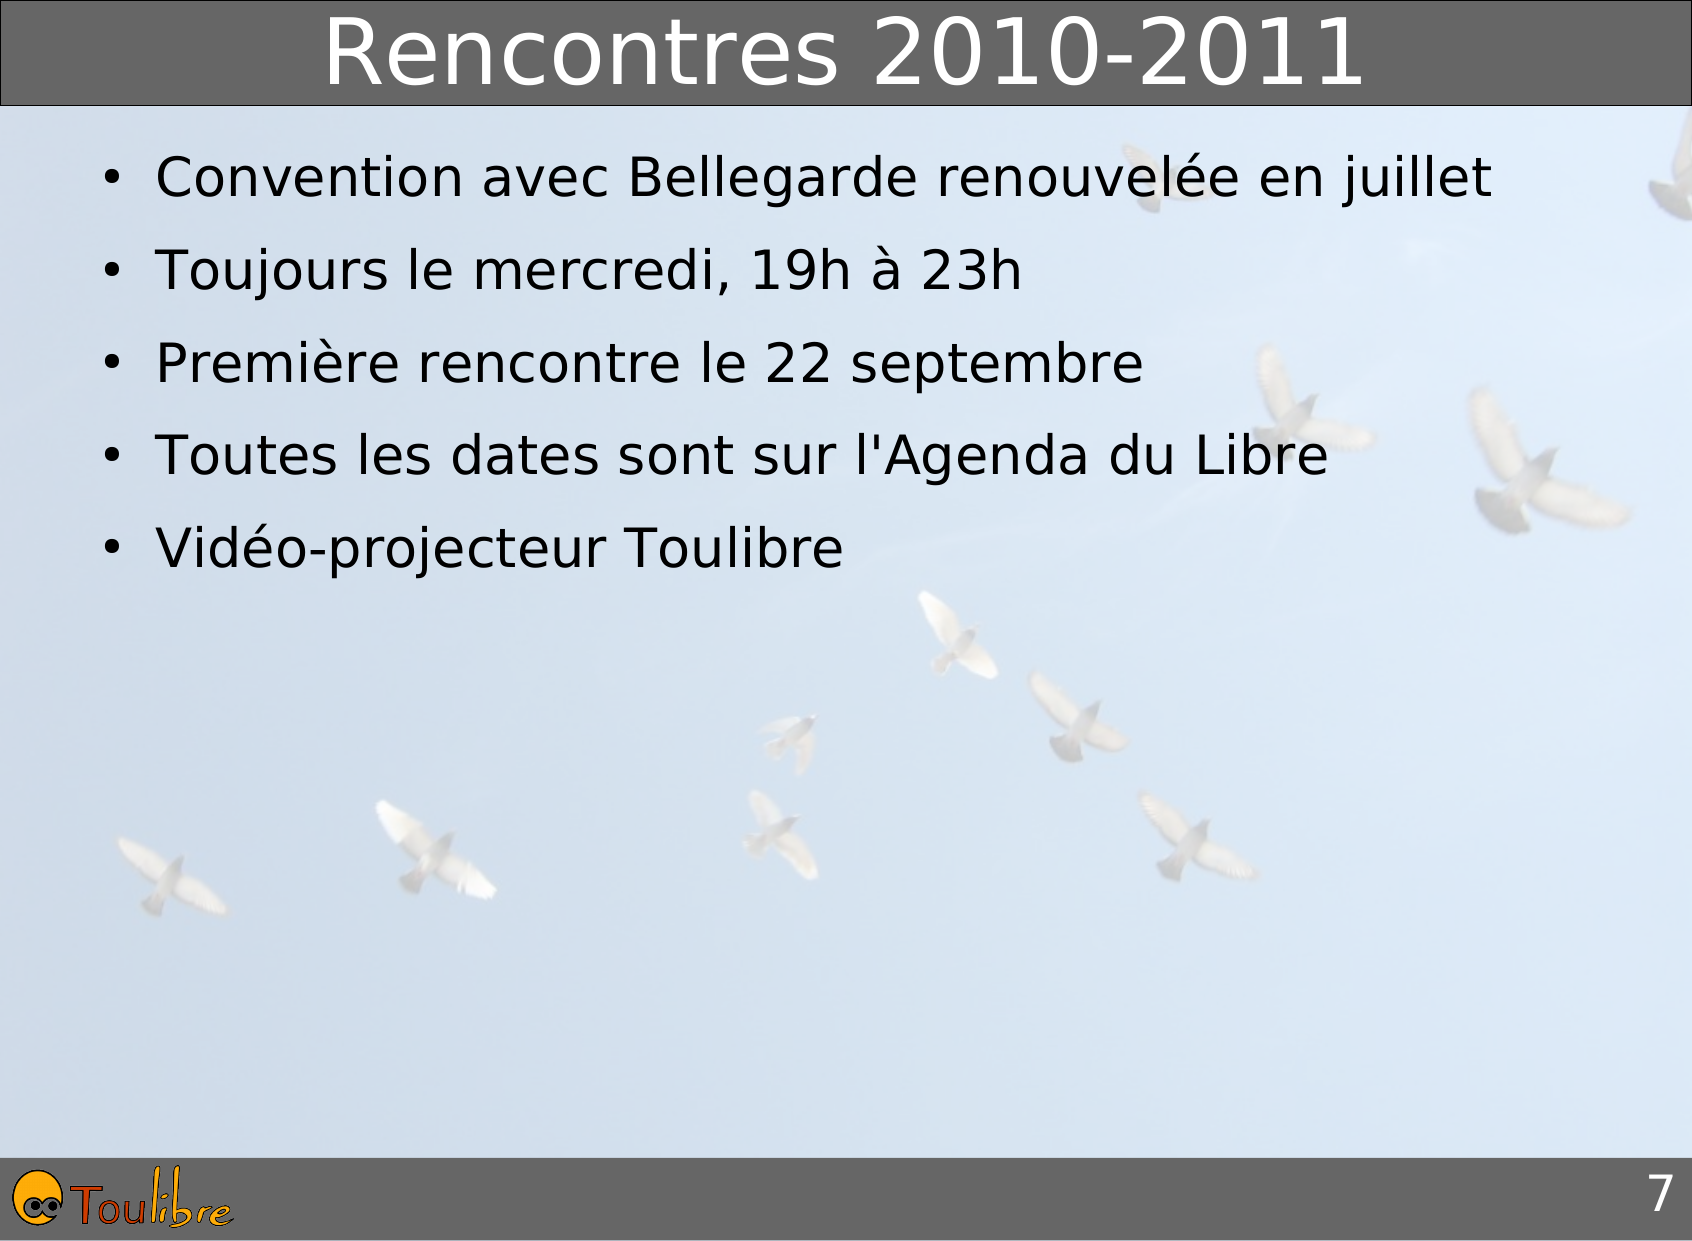

# Rencontres 2010-2011
Convention avec Bellegarde renouvelée en juillet
Toujours le mercredi, 19h à 23h
Première rencontre le 22 septembre
Toutes les dates sont sur l'Agenda du Libre
Vidéo-projecteur Toulibre